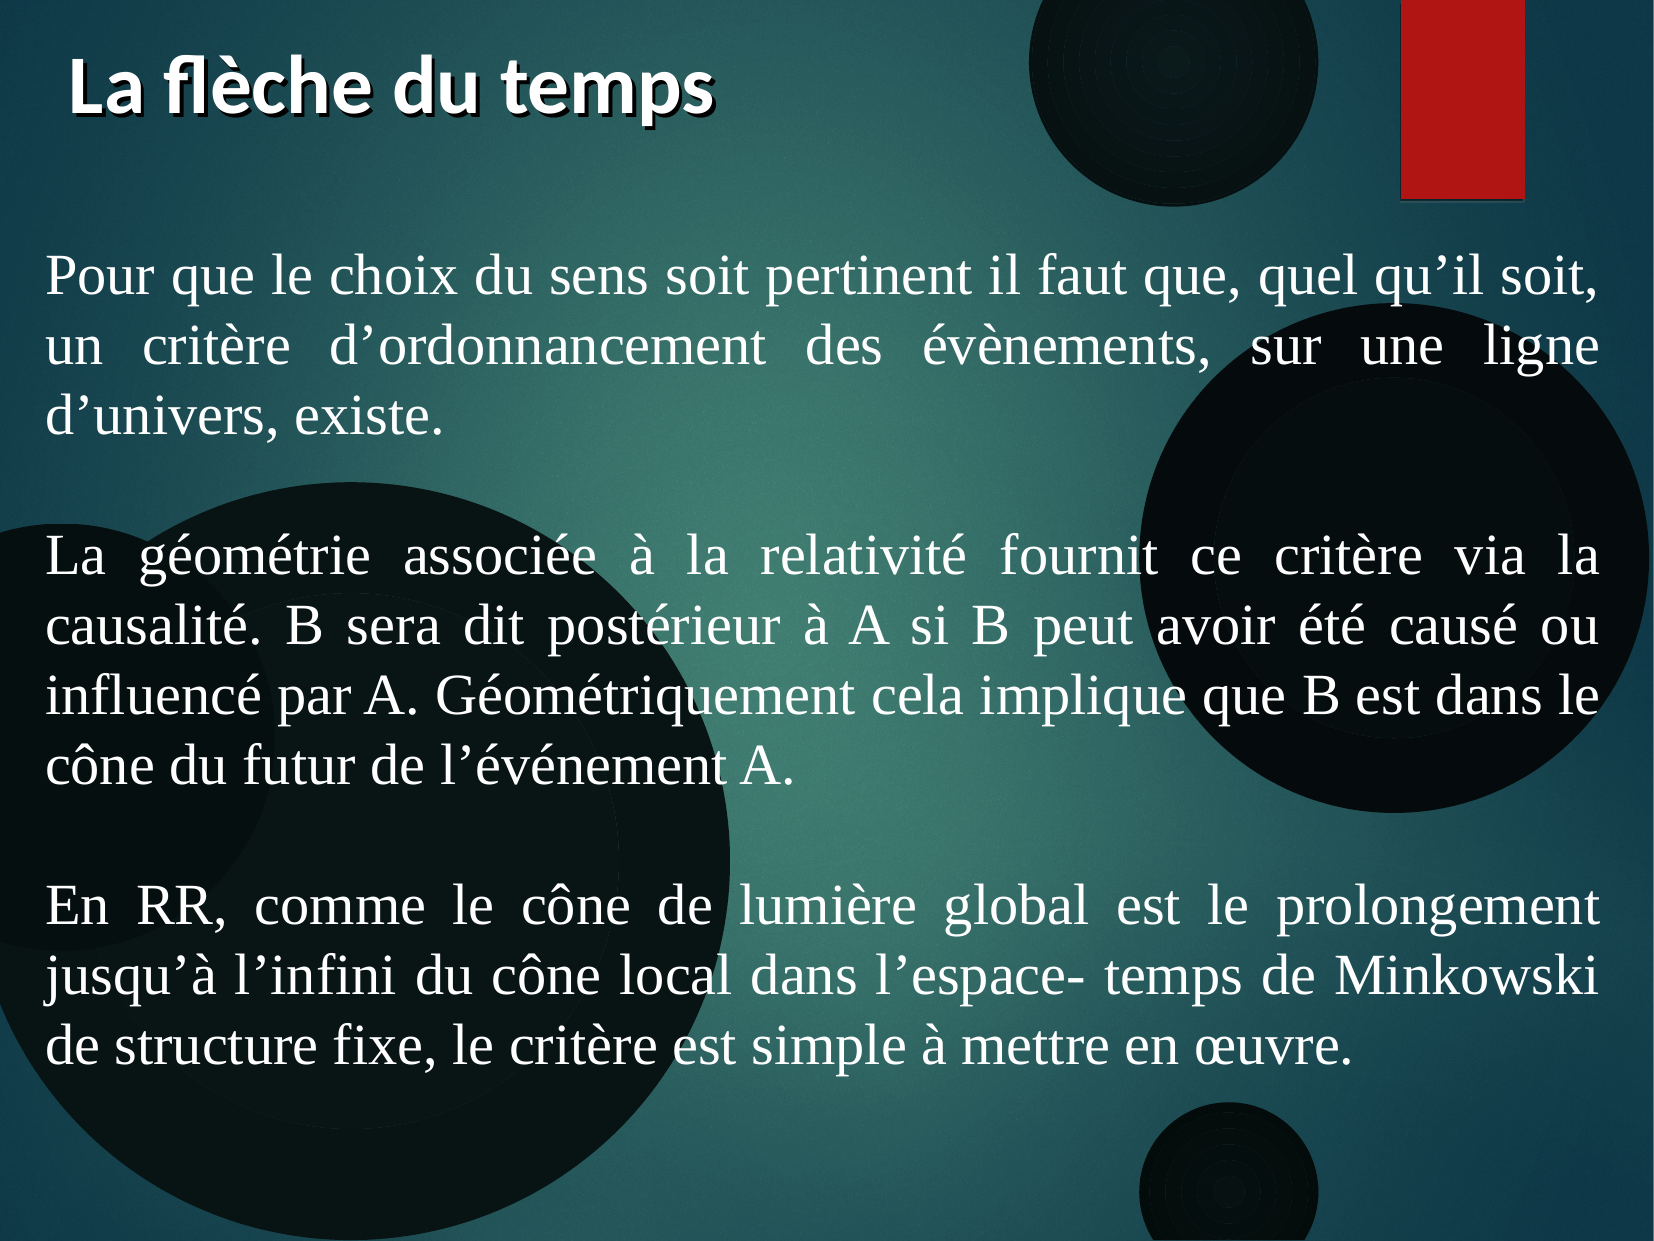

La flèche du temps
Pour que le choix du sens soit pertinent il faut que, quel qu’il soit, un critère d’ordonnancement des évènements, sur une ligne d’univers, existe.
La géométrie associée à la relativité fournit ce critère via la causalité. B sera dit postérieur à A si B peut avoir été causé ou influencé par A. Géométriquement cela implique que B est dans le cône du futur de l’événement A.
En RR, comme le cône de lumière global est le prolongement jusqu’à l’infini du cône local dans l’espace- temps de Minkowski de structure fixe, le critère est simple à mettre en œuvre.